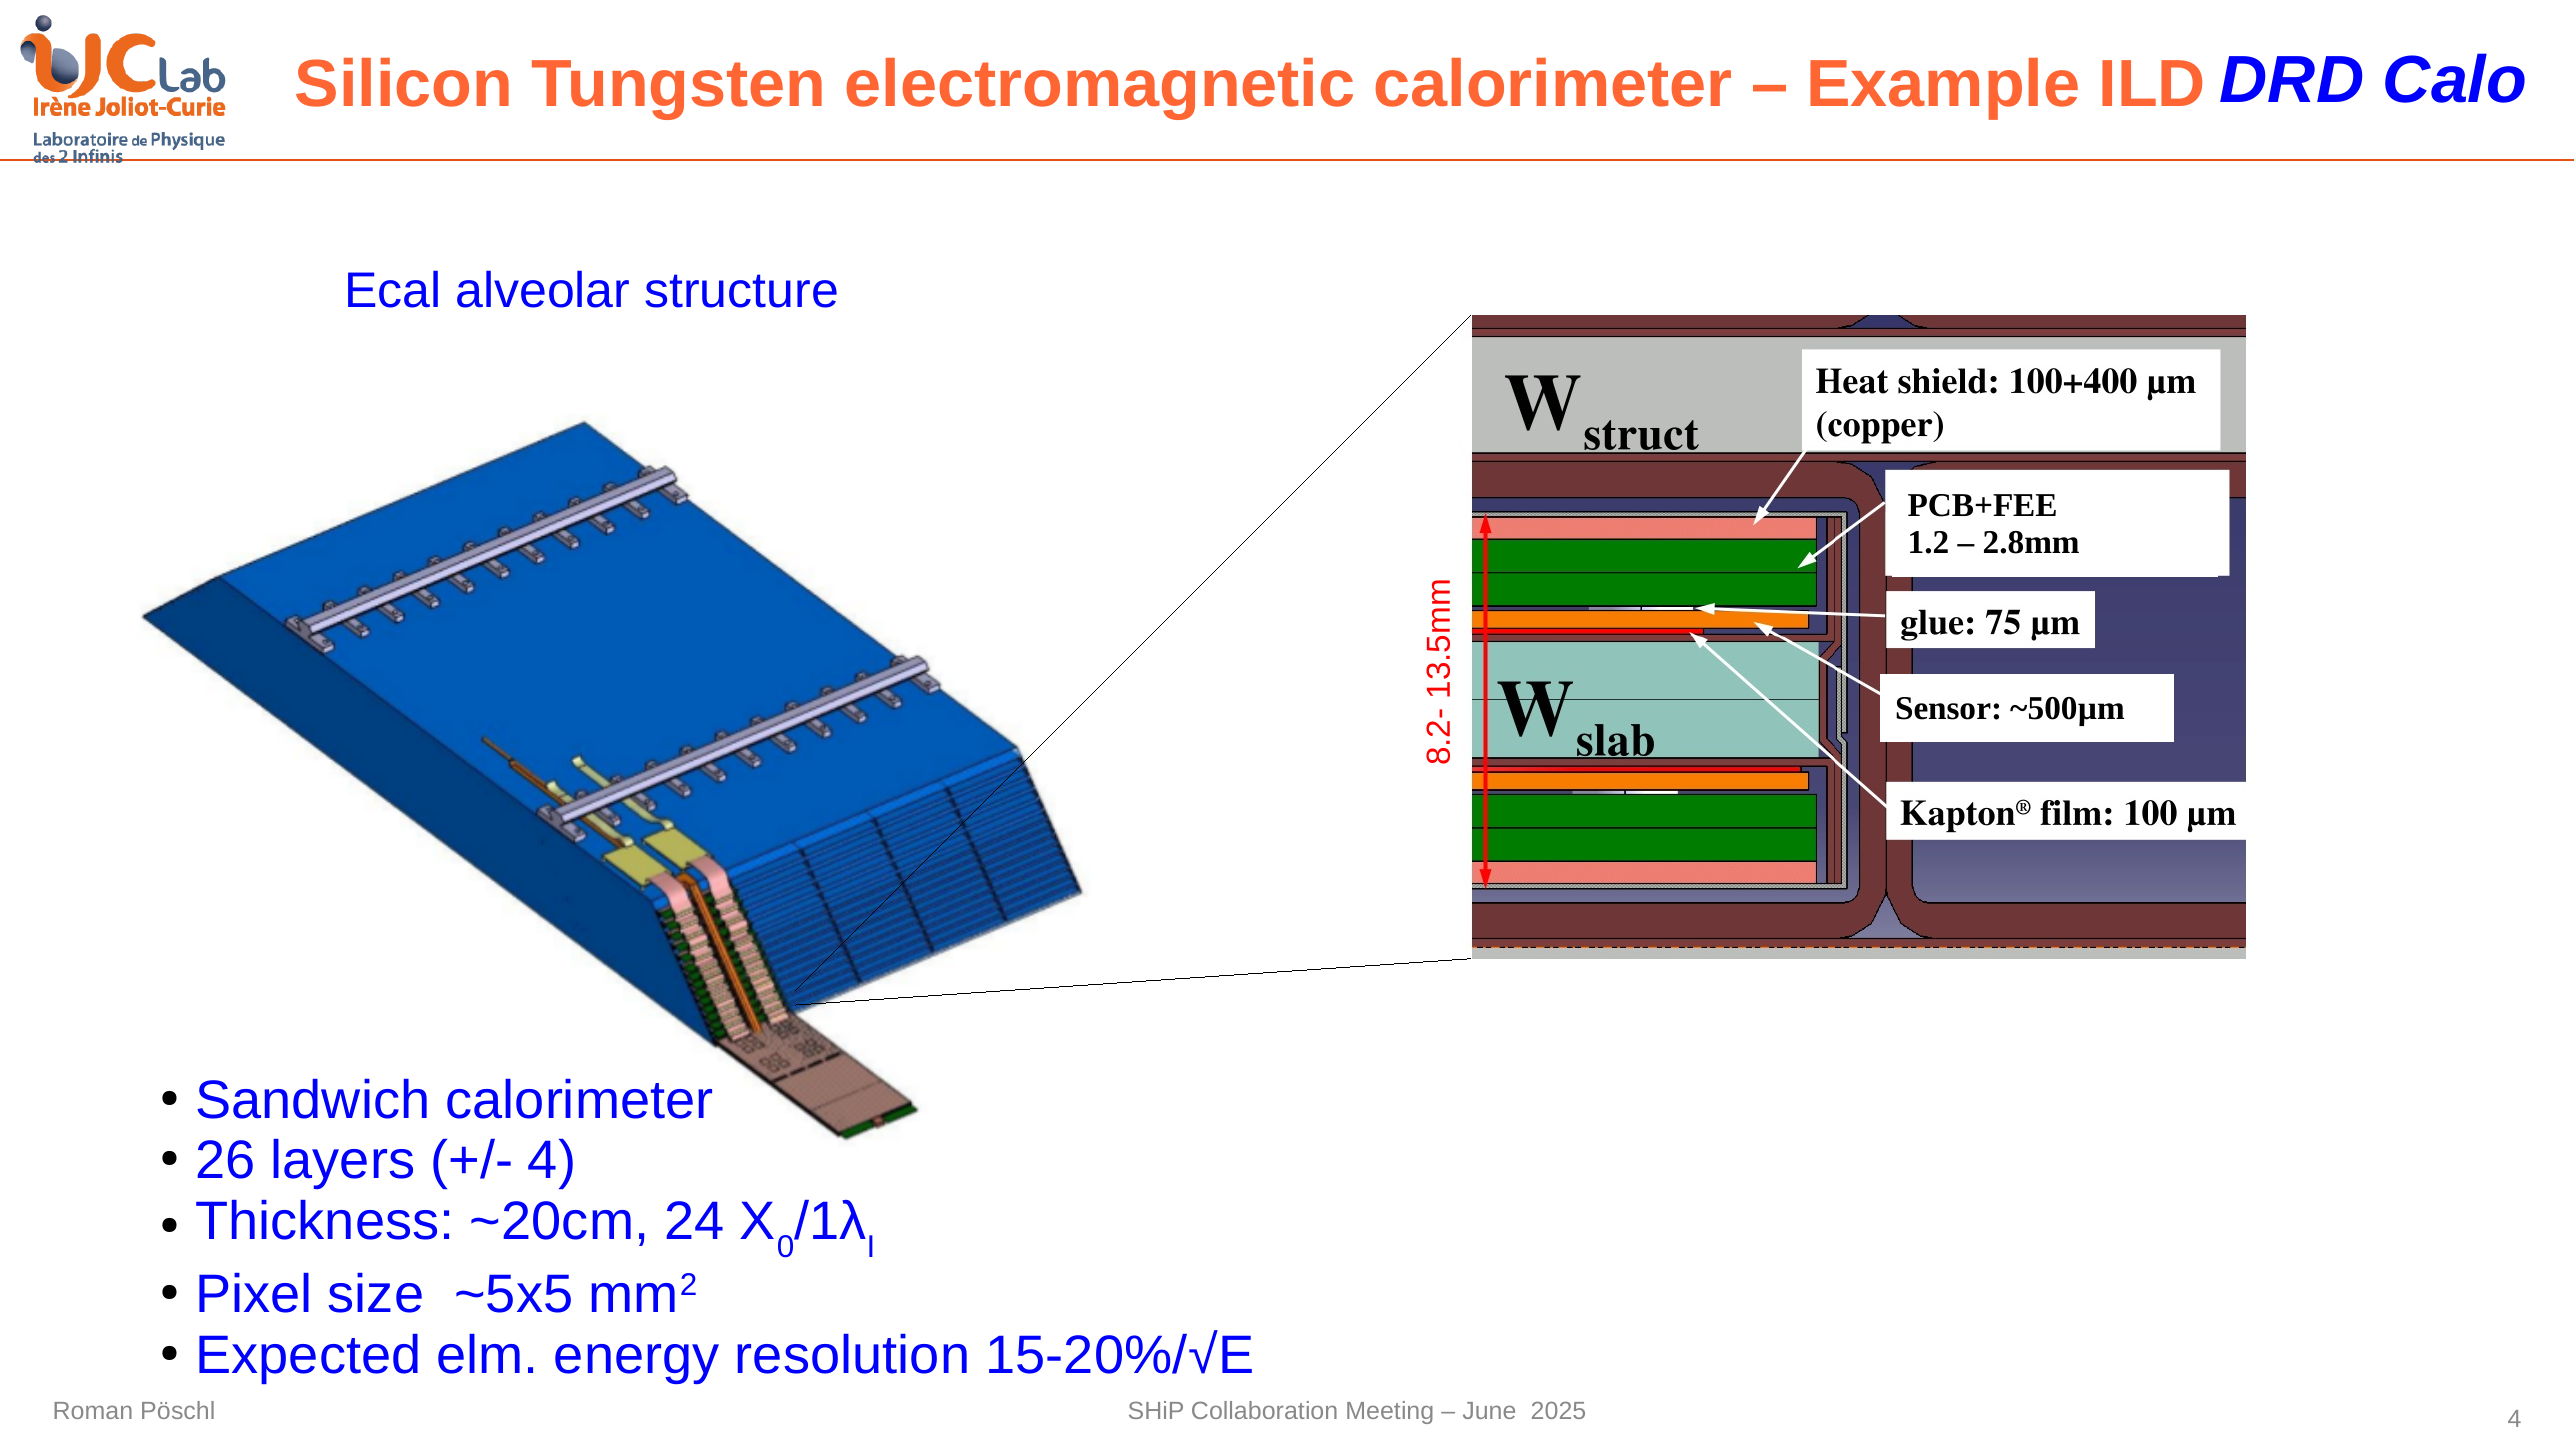

# Silicon Tungsten electromagnetic calorimeter – Example ILD
Ecal alveolar structure
PCB+FEE
1.2 – 2.8mm
8.2- 13.5mm
Sensor: ~500µm
Sandwich calorimeter
26 layers (+/- 4)
Thickness: ~20cm, 24 X0/1λI
Pixel size ~5x5 mm2
Expected elm. energy resolution 15-20%/√E